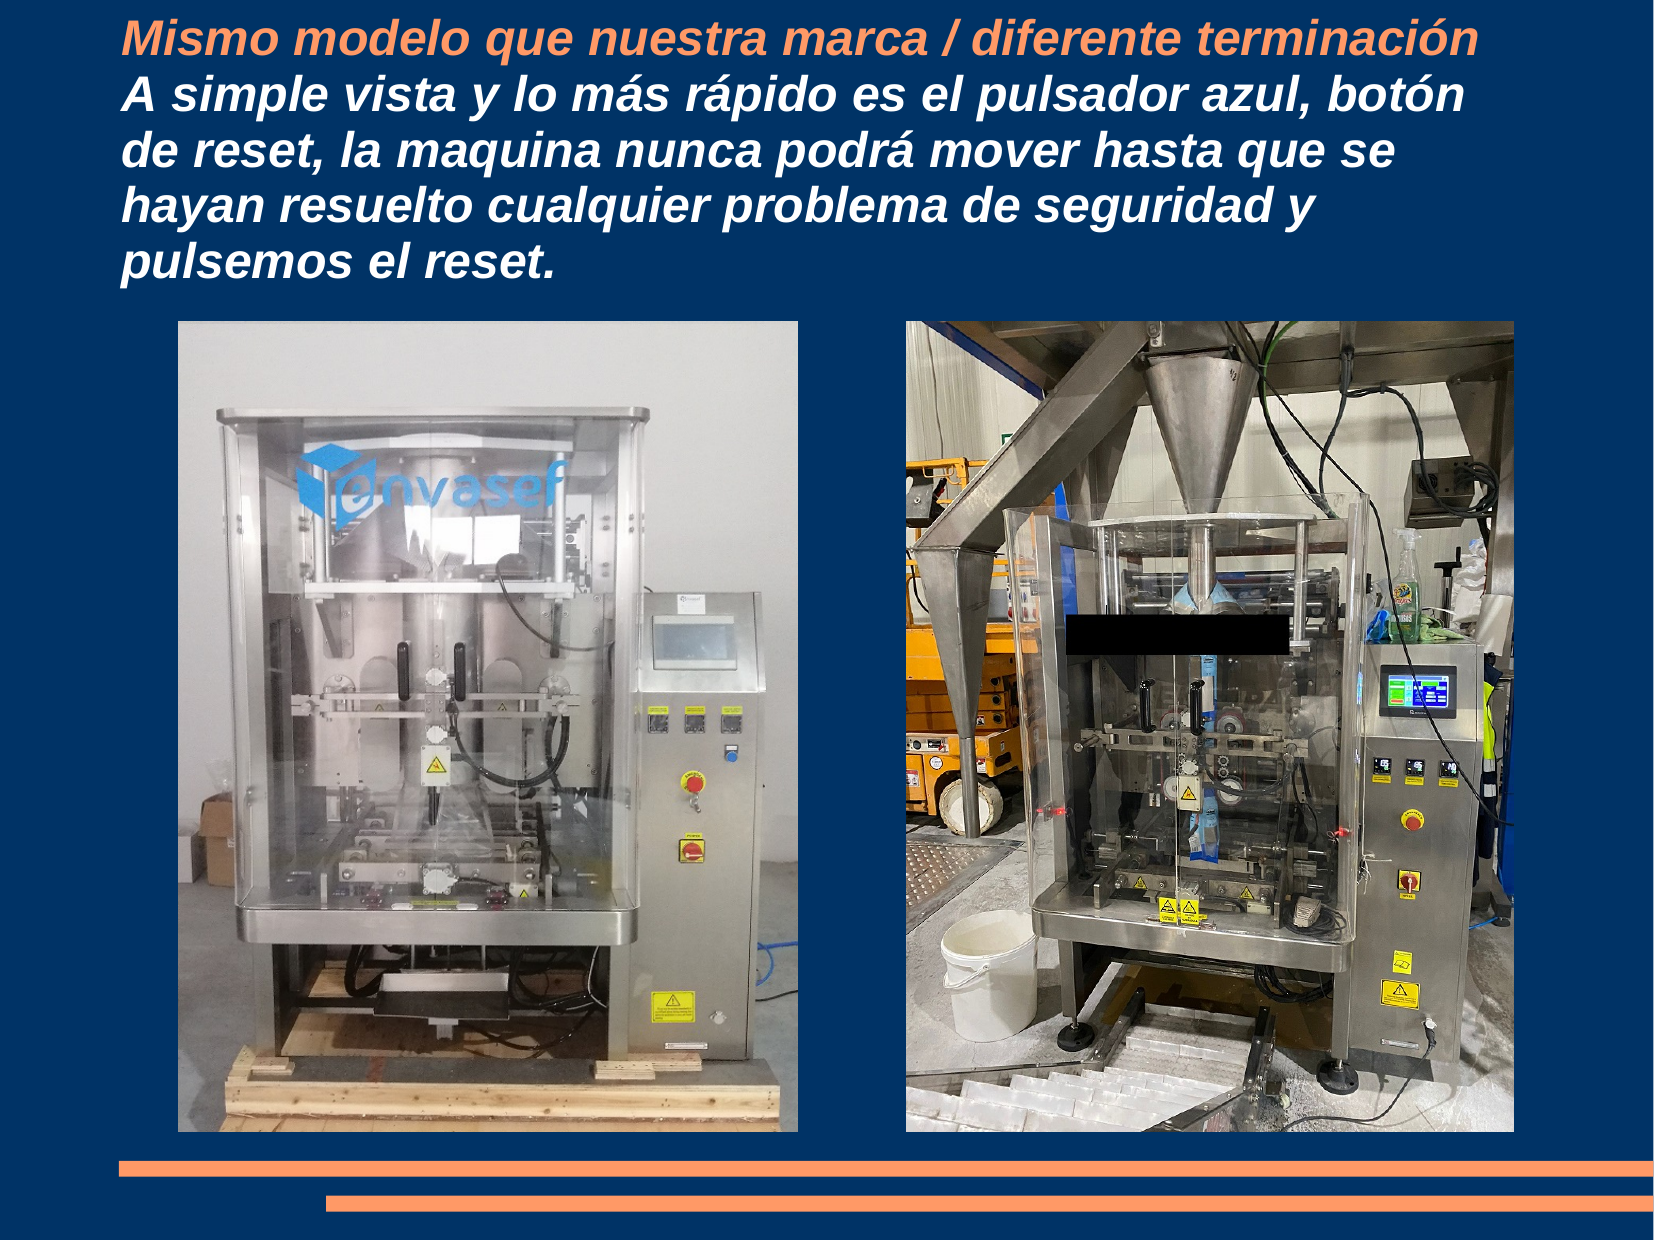

# Mismo modelo que nuestra marca / diferente terminación A simple vista y lo más rápido es el pulsador azul, botón de reset, la maquina nunca podrá mover hasta que se hayan resuelto cualquier problema de seguridad y pulsemos el reset.